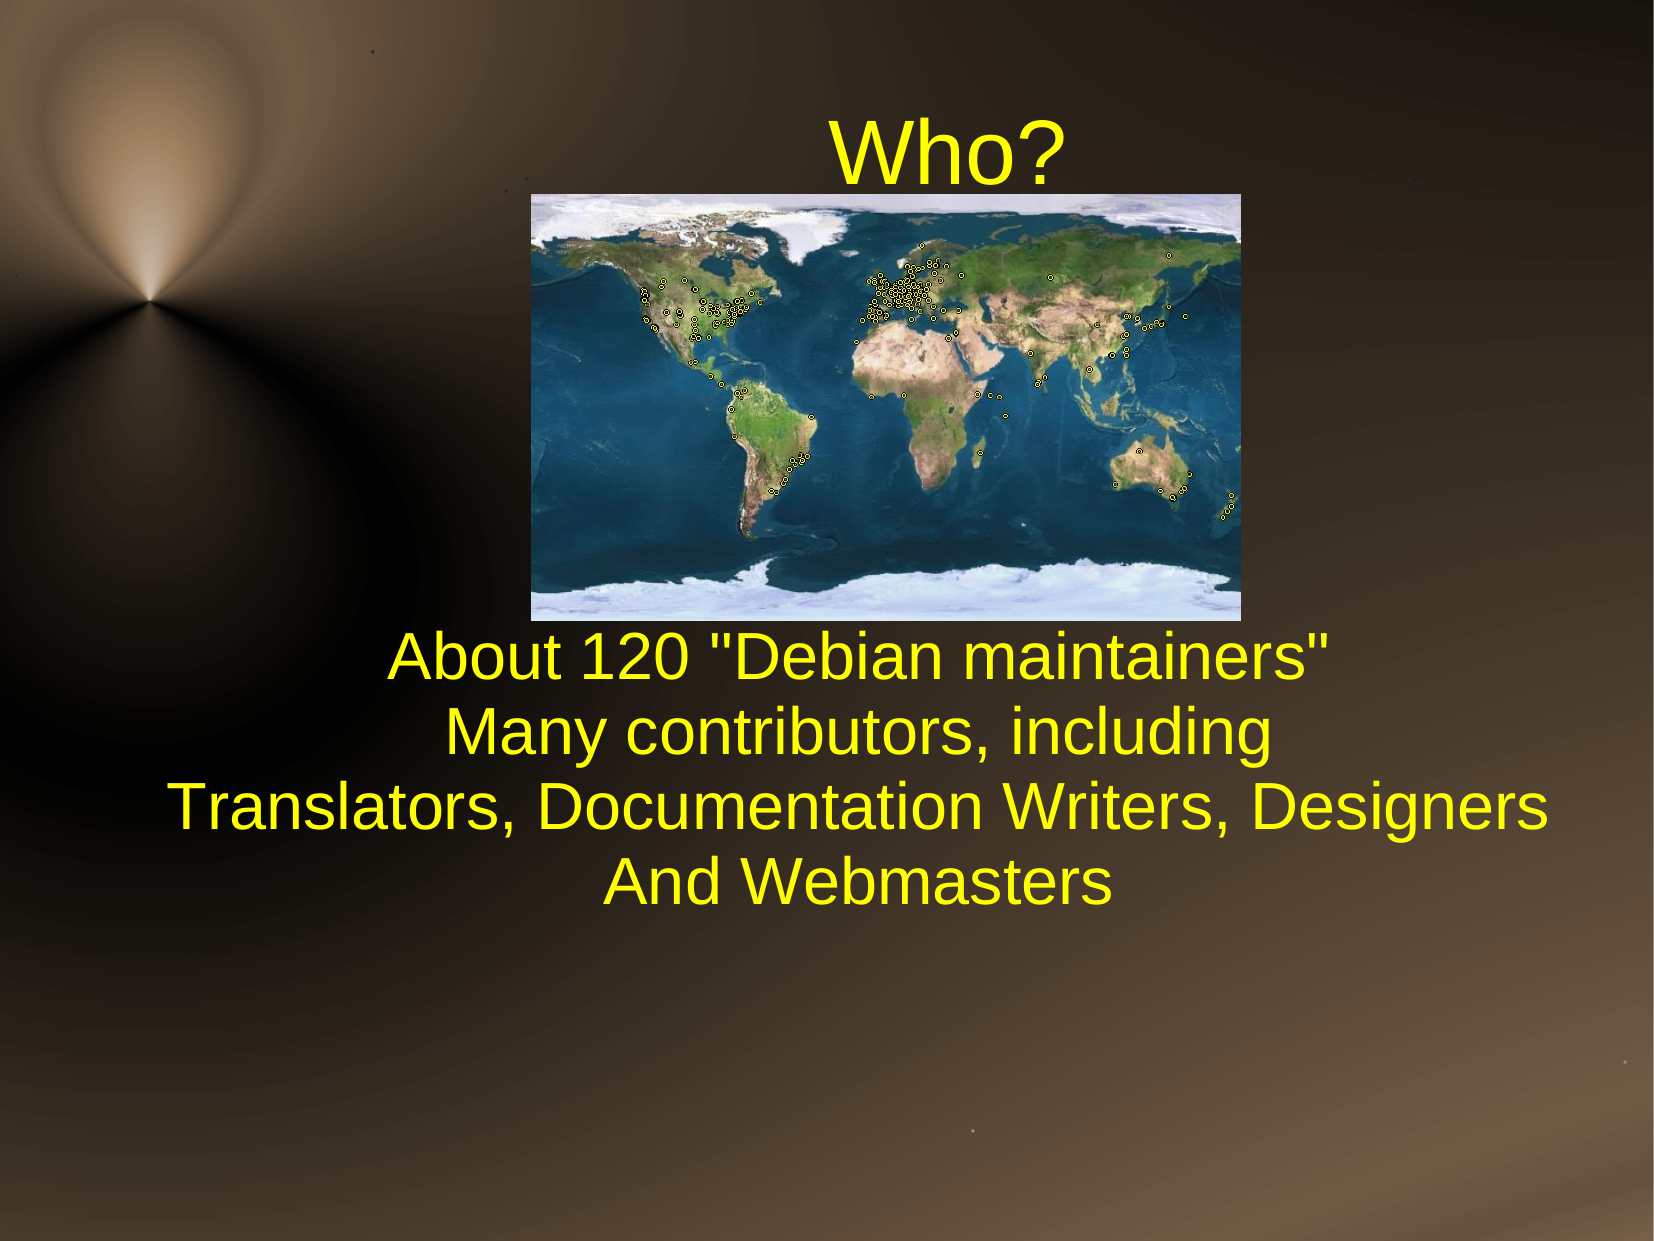

# Who?
About 900 developers
About 120 "Debian maintainers"
Many contributors, including
Translators, Documentation Writers, Designers
And Webmasters